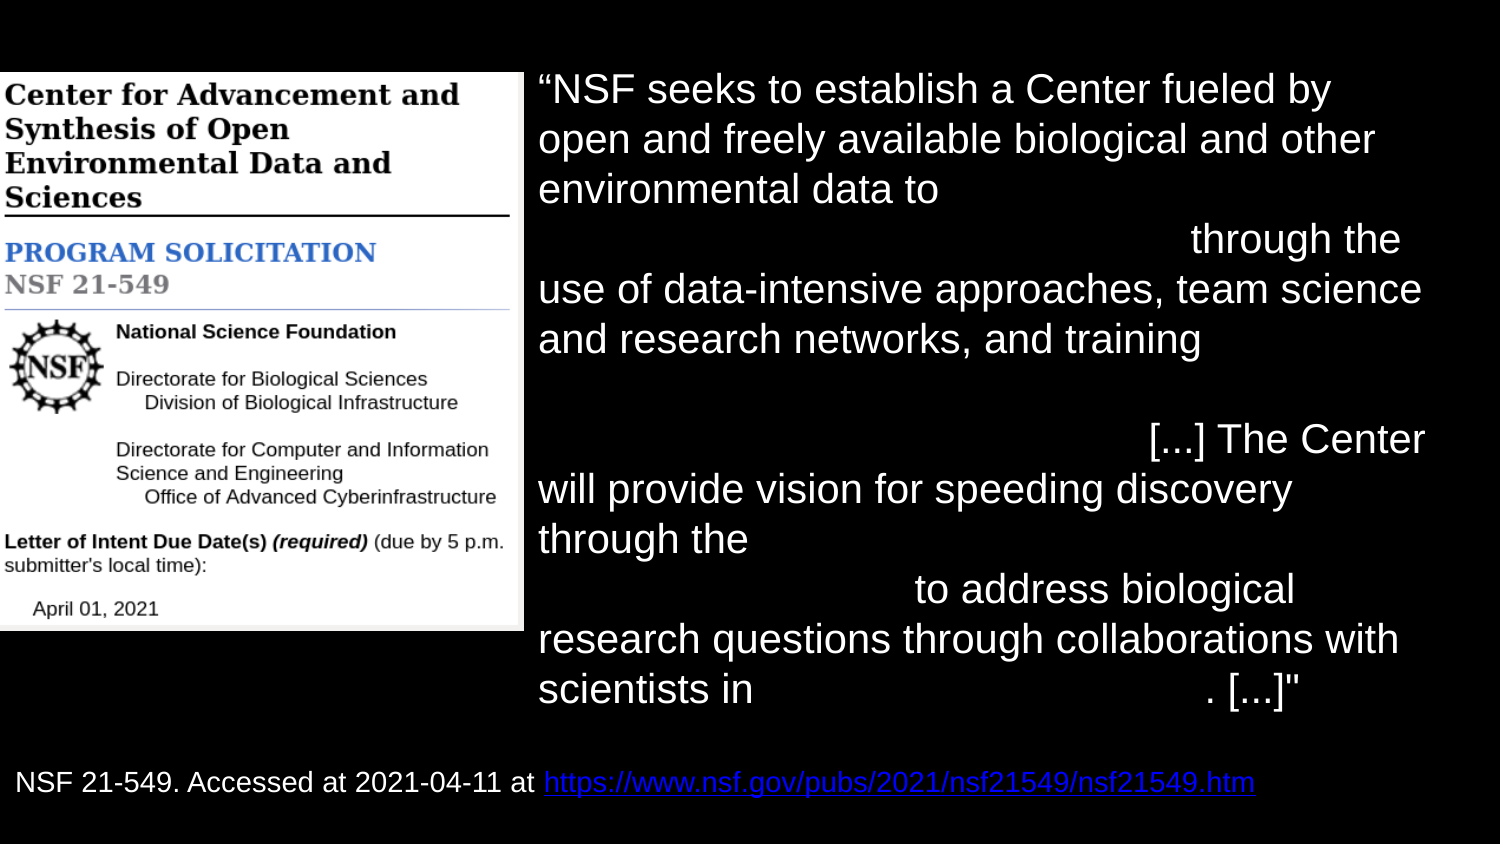

#
“NSF seeks to establish a Center fueled by open and freely available biological and other environmental data to catalyze novel scientific questions in environmental biology through the use of data-intensive approaches, team science and research networks, and training in the accession, management, analysis, visualization, and synthesis of large data sets. [...] The Center will provide vision for speeding discovery through the increased use of large, publicly accessible datasets to address biological research questions through collaborations with scientists in other related disciplines. [...]"
NSF 21-549. Accessed at 2021-04-11 at https://www.nsf.gov/pubs/2021/nsf21549/nsf21549.htm